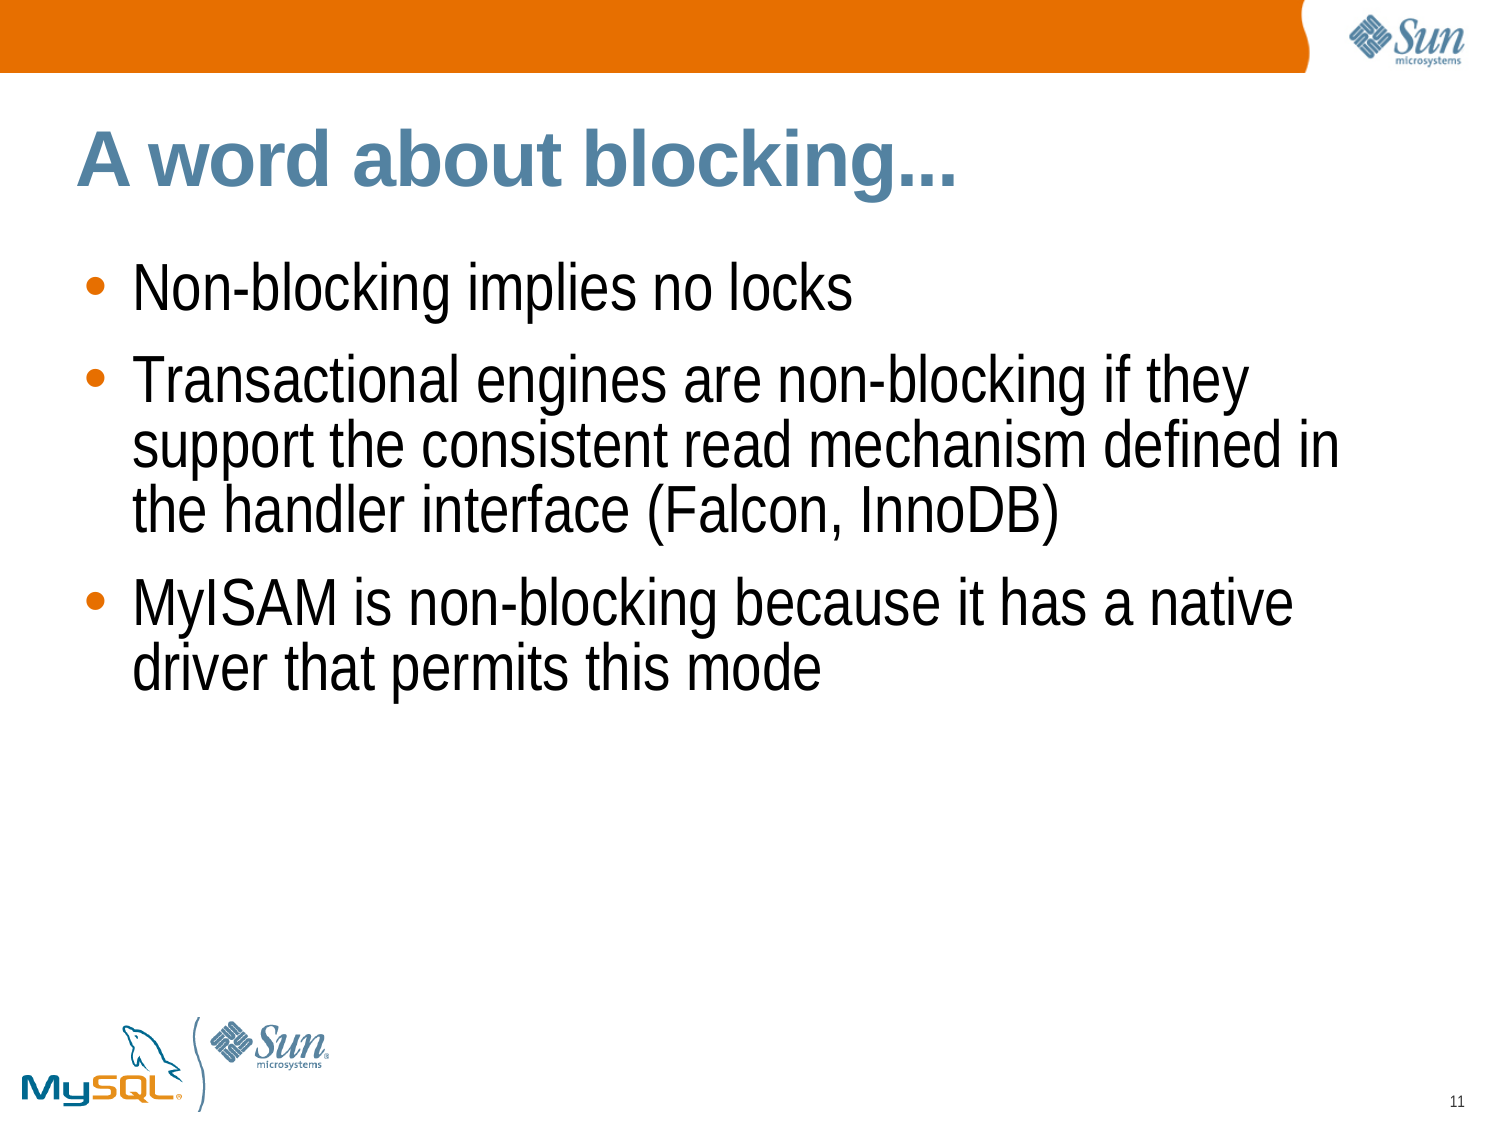

# A word about blocking...
Non-blocking implies no locks
Transactional engines are non-blocking if they support the consistent read mechanism defined in the handler interface (Falcon, InnoDB)
MyISAM is non-blocking because it has a native driver that permits this mode